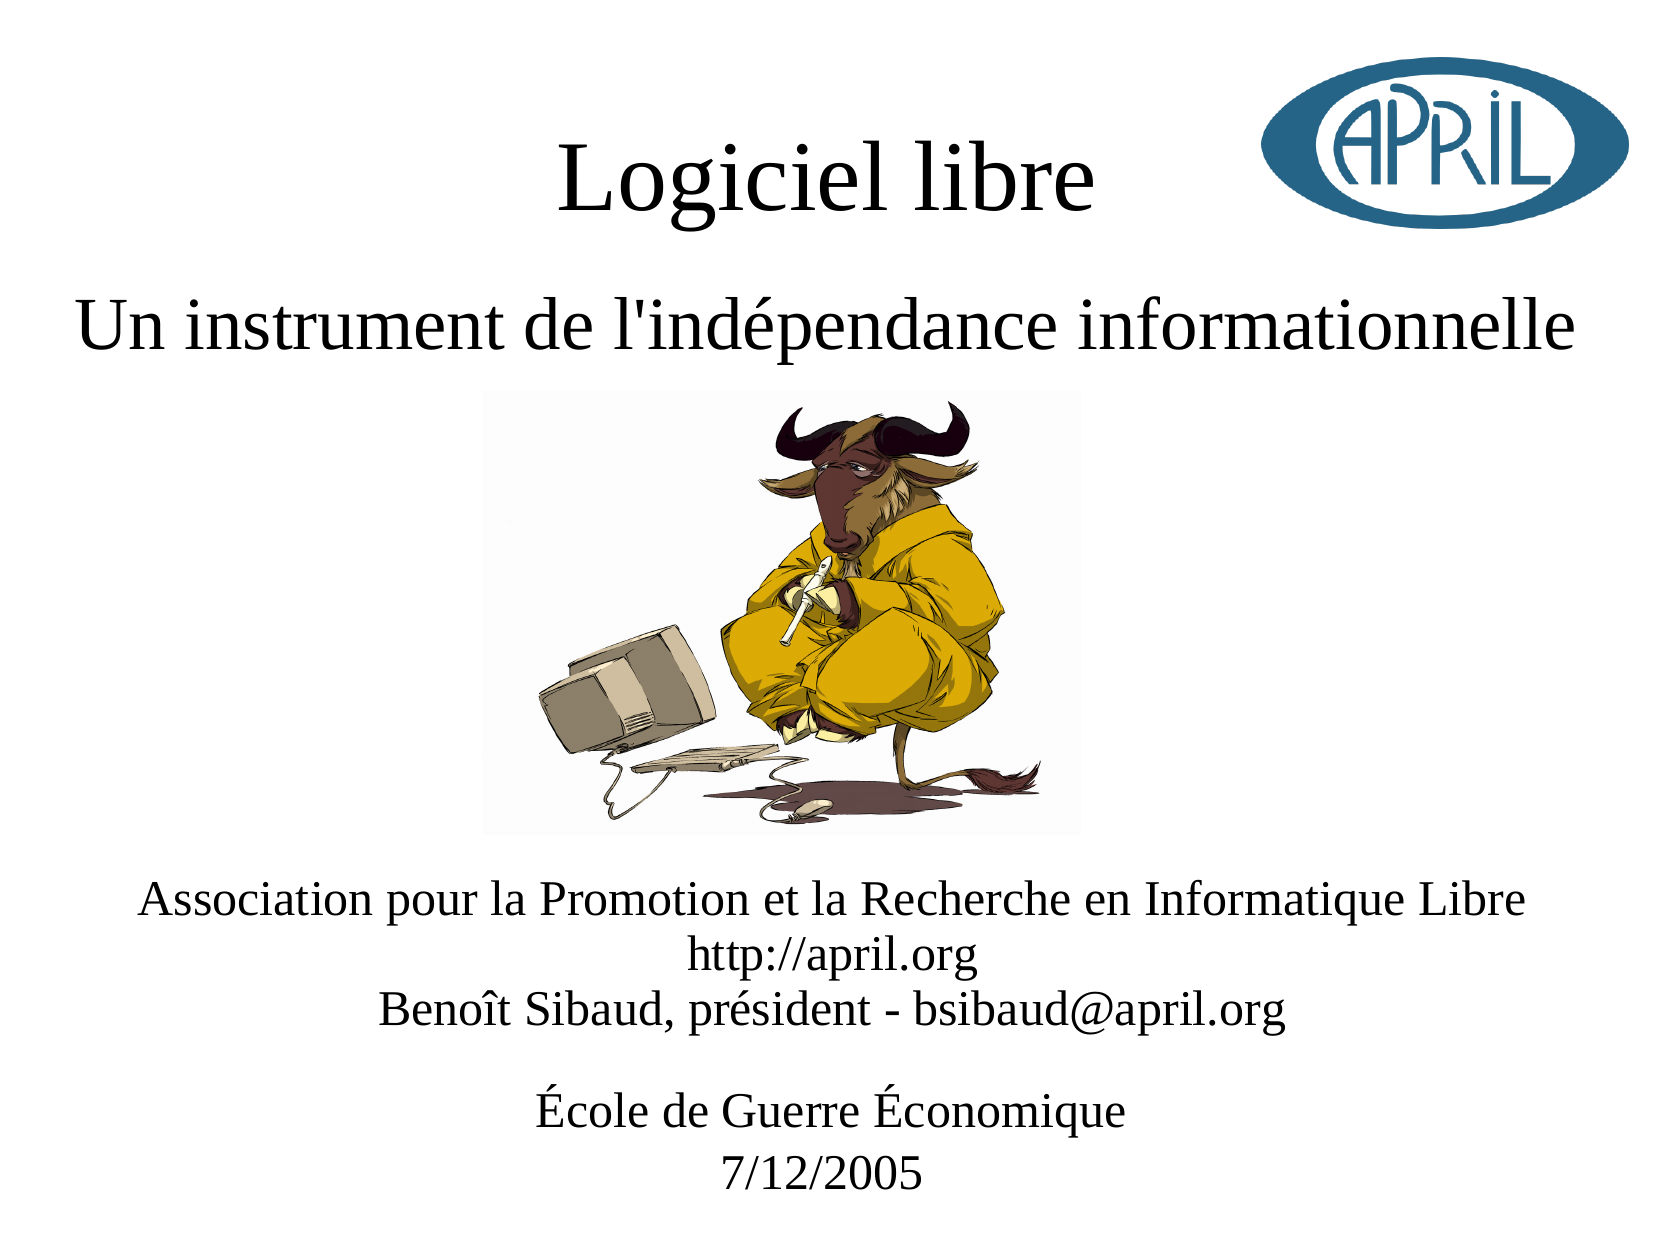

Logiciel libre
Un instrument de l'indépendance informationnelle
Association pour la Promotion et la Recherche en Informatique Libre
http://april.org
Benoît Sibaud, président - bsibaud@april.org
École de Guerre Économique
7/12/2005